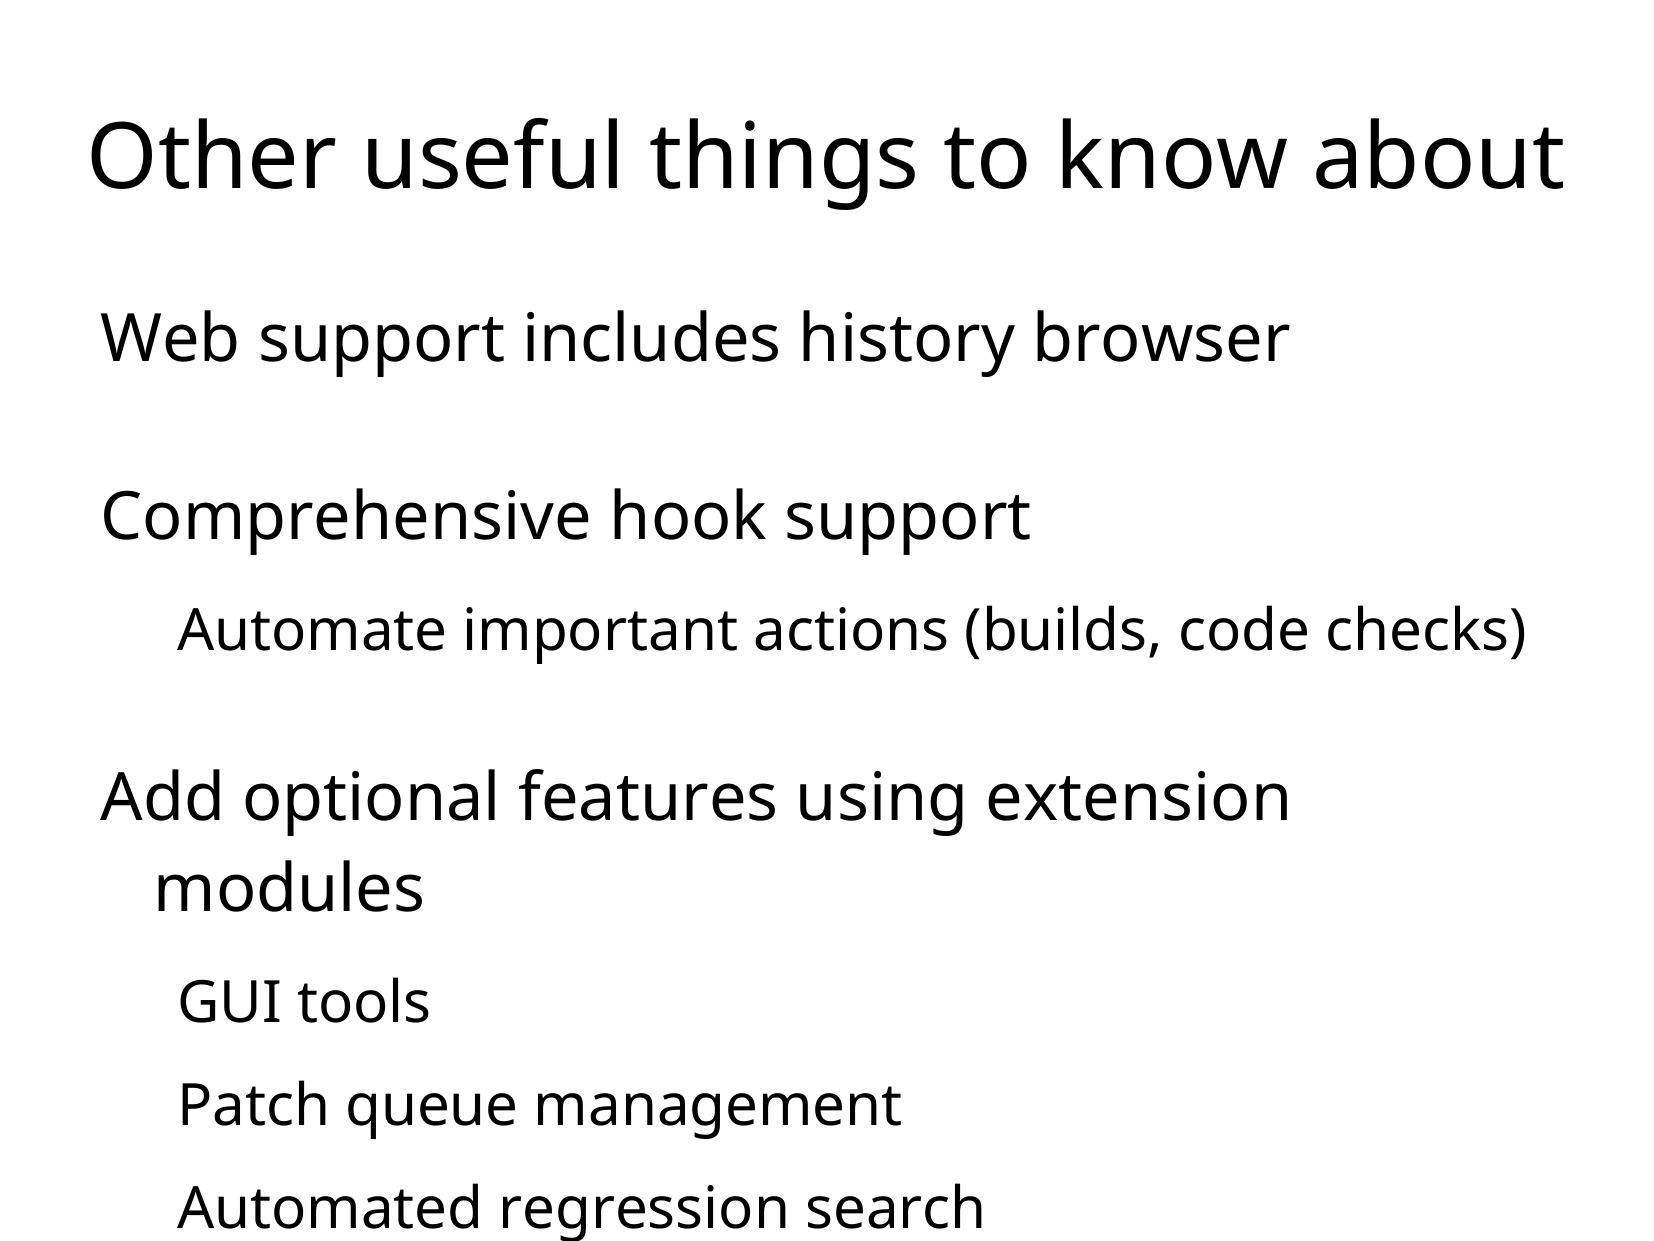

# Other useful things to know about
Web support includes history browser
Comprehensive hook support
Automate important actions (builds, code checks)
Add optional features using extension modules
GUI tools
Patch queue management
Automated regression search